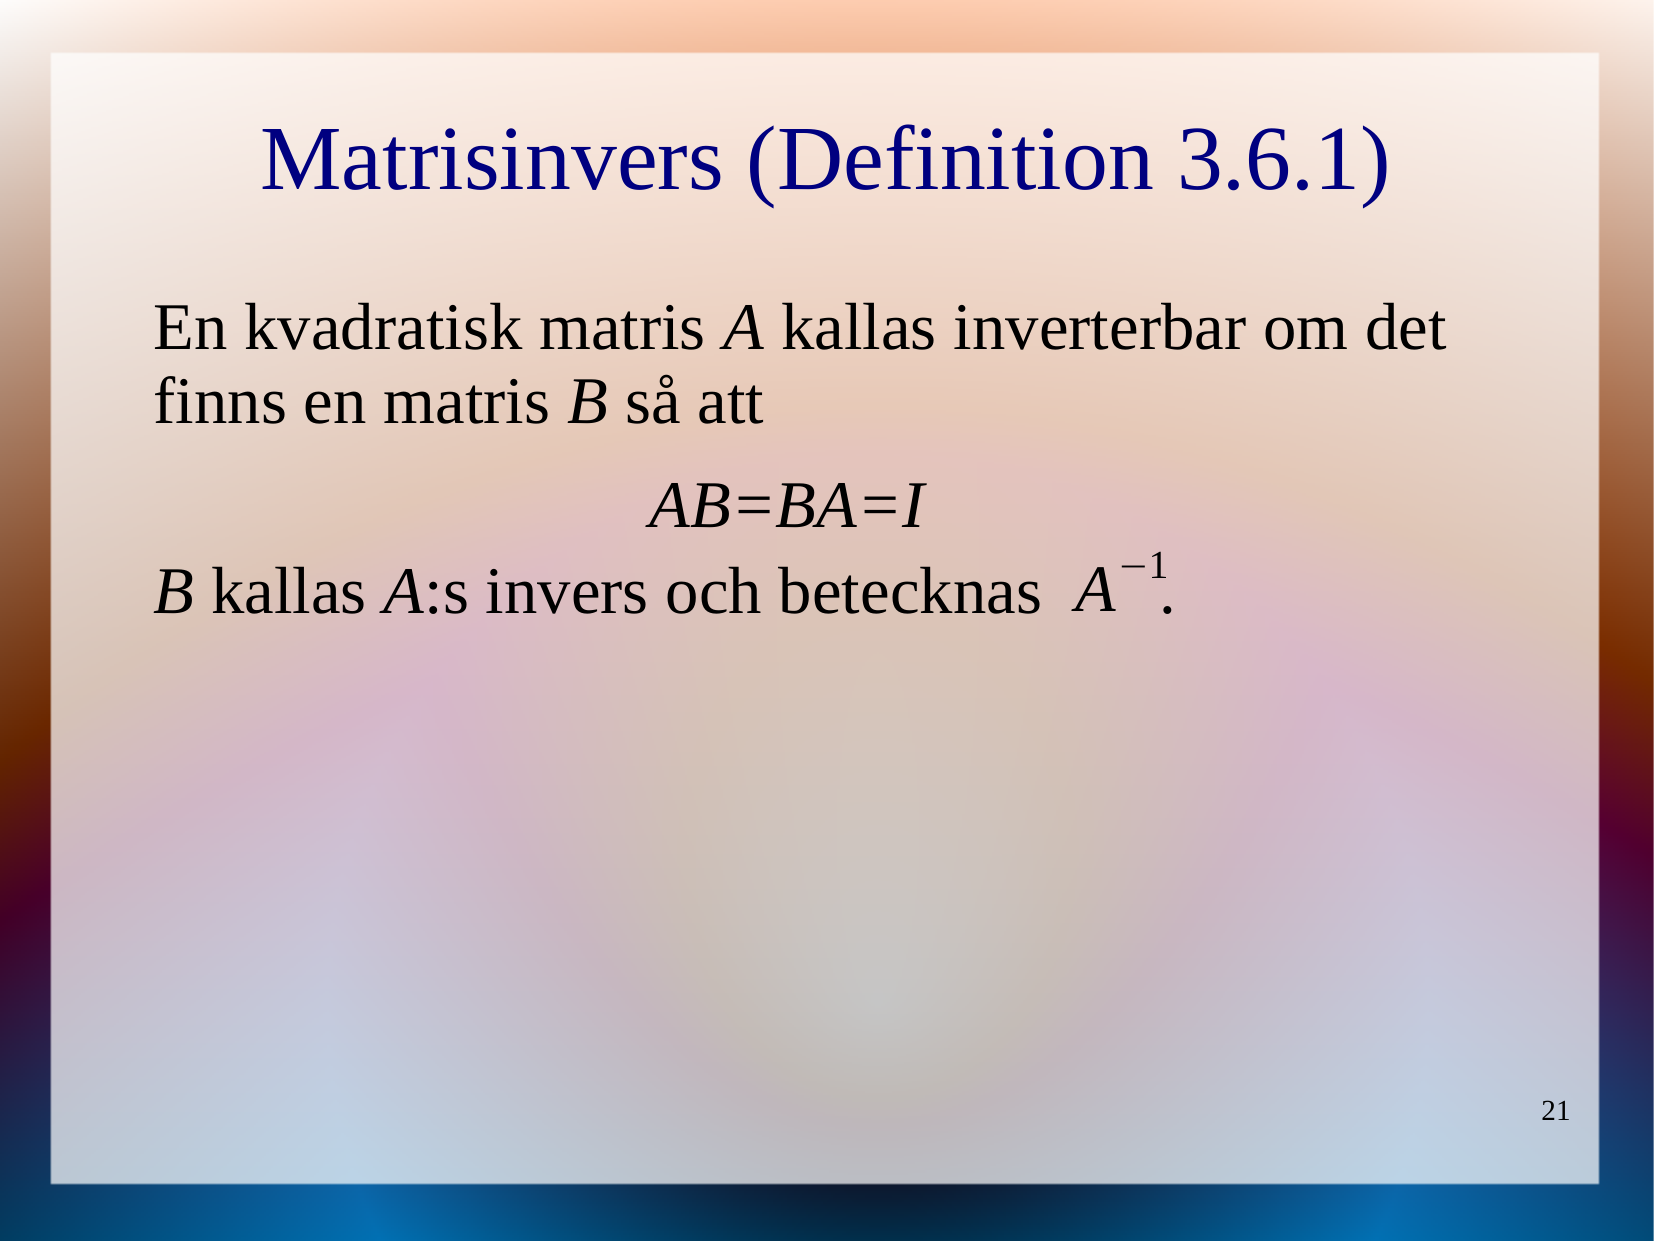

# Matrisinvers (Definition 3.6.1)
En kvadratisk matris A kallas inverterbar om det finns en matris B så att
AB=BA=I
B kallas A:s invers och betecknas .
21